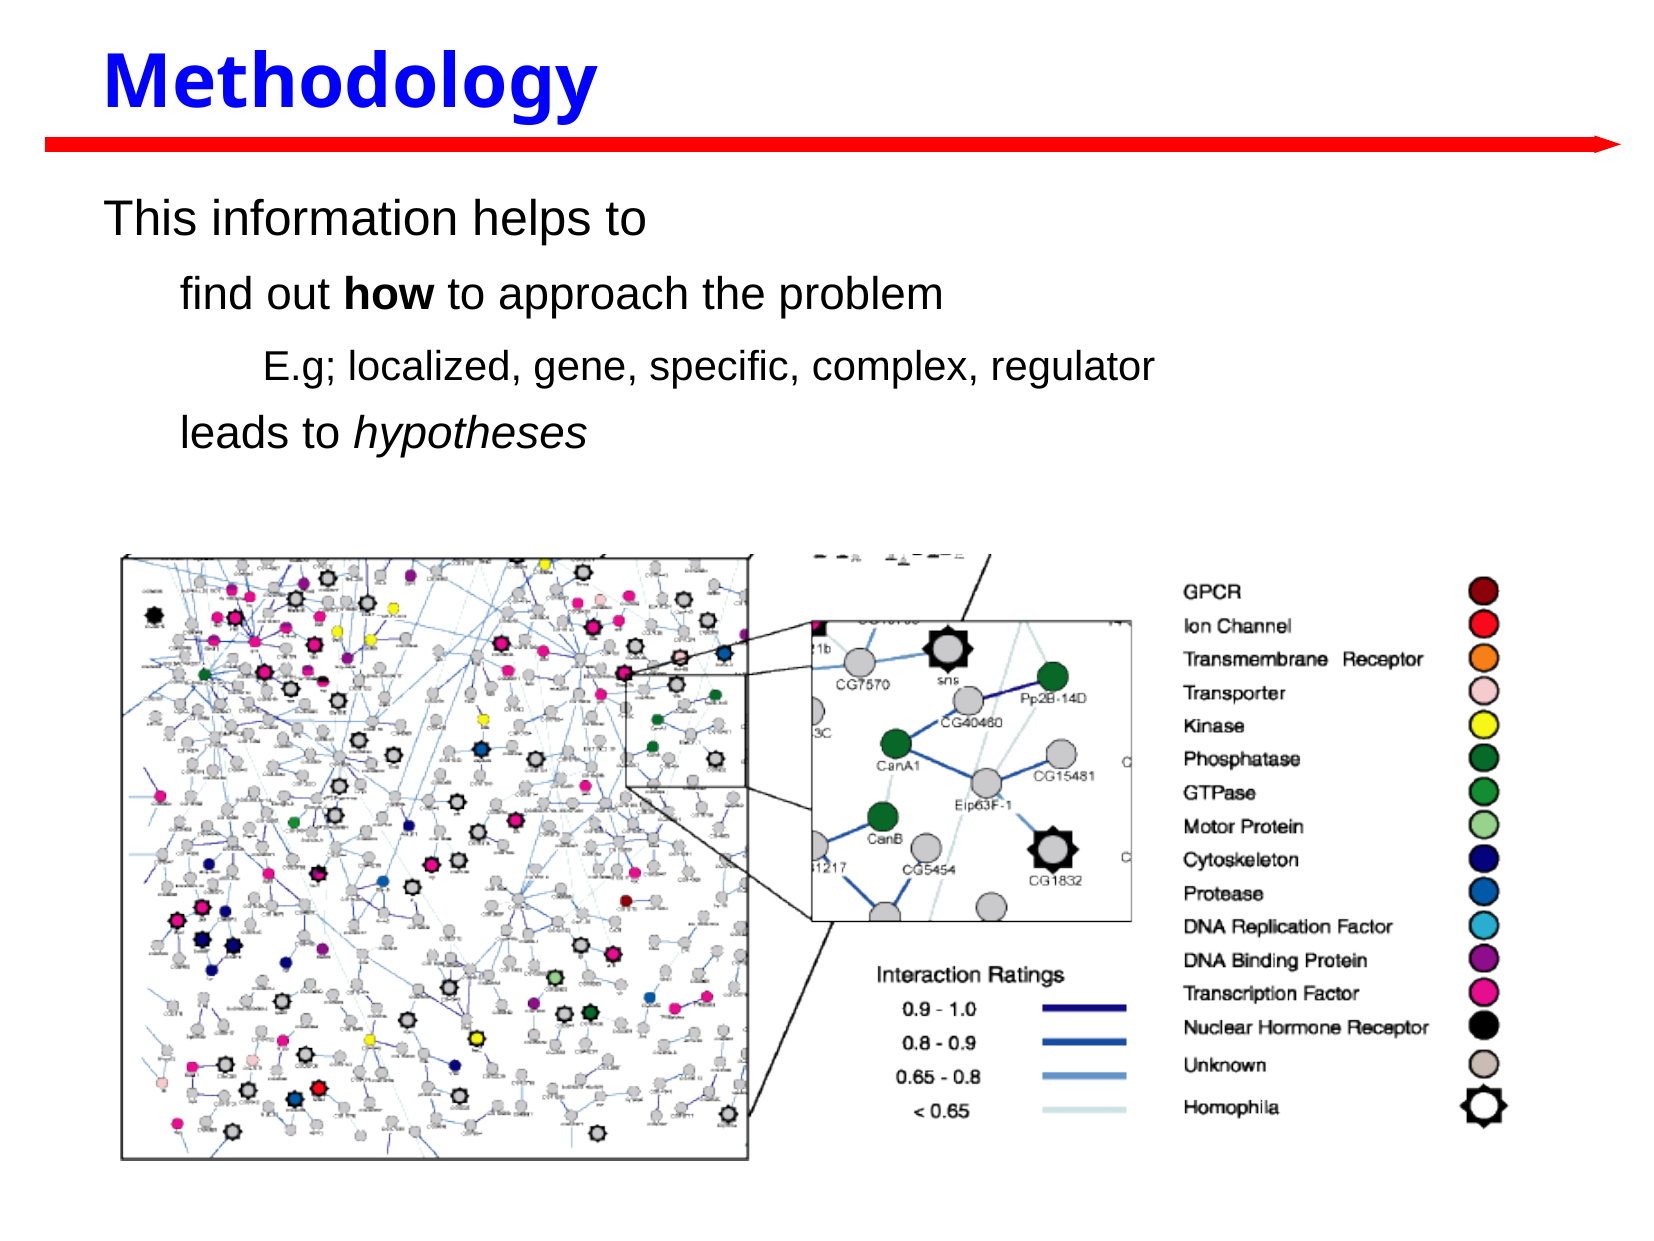

# Methodology
This information helps to
find out how to approach the problem
E.g; localized, gene, specific, complex, regulator
leads to hypotheses